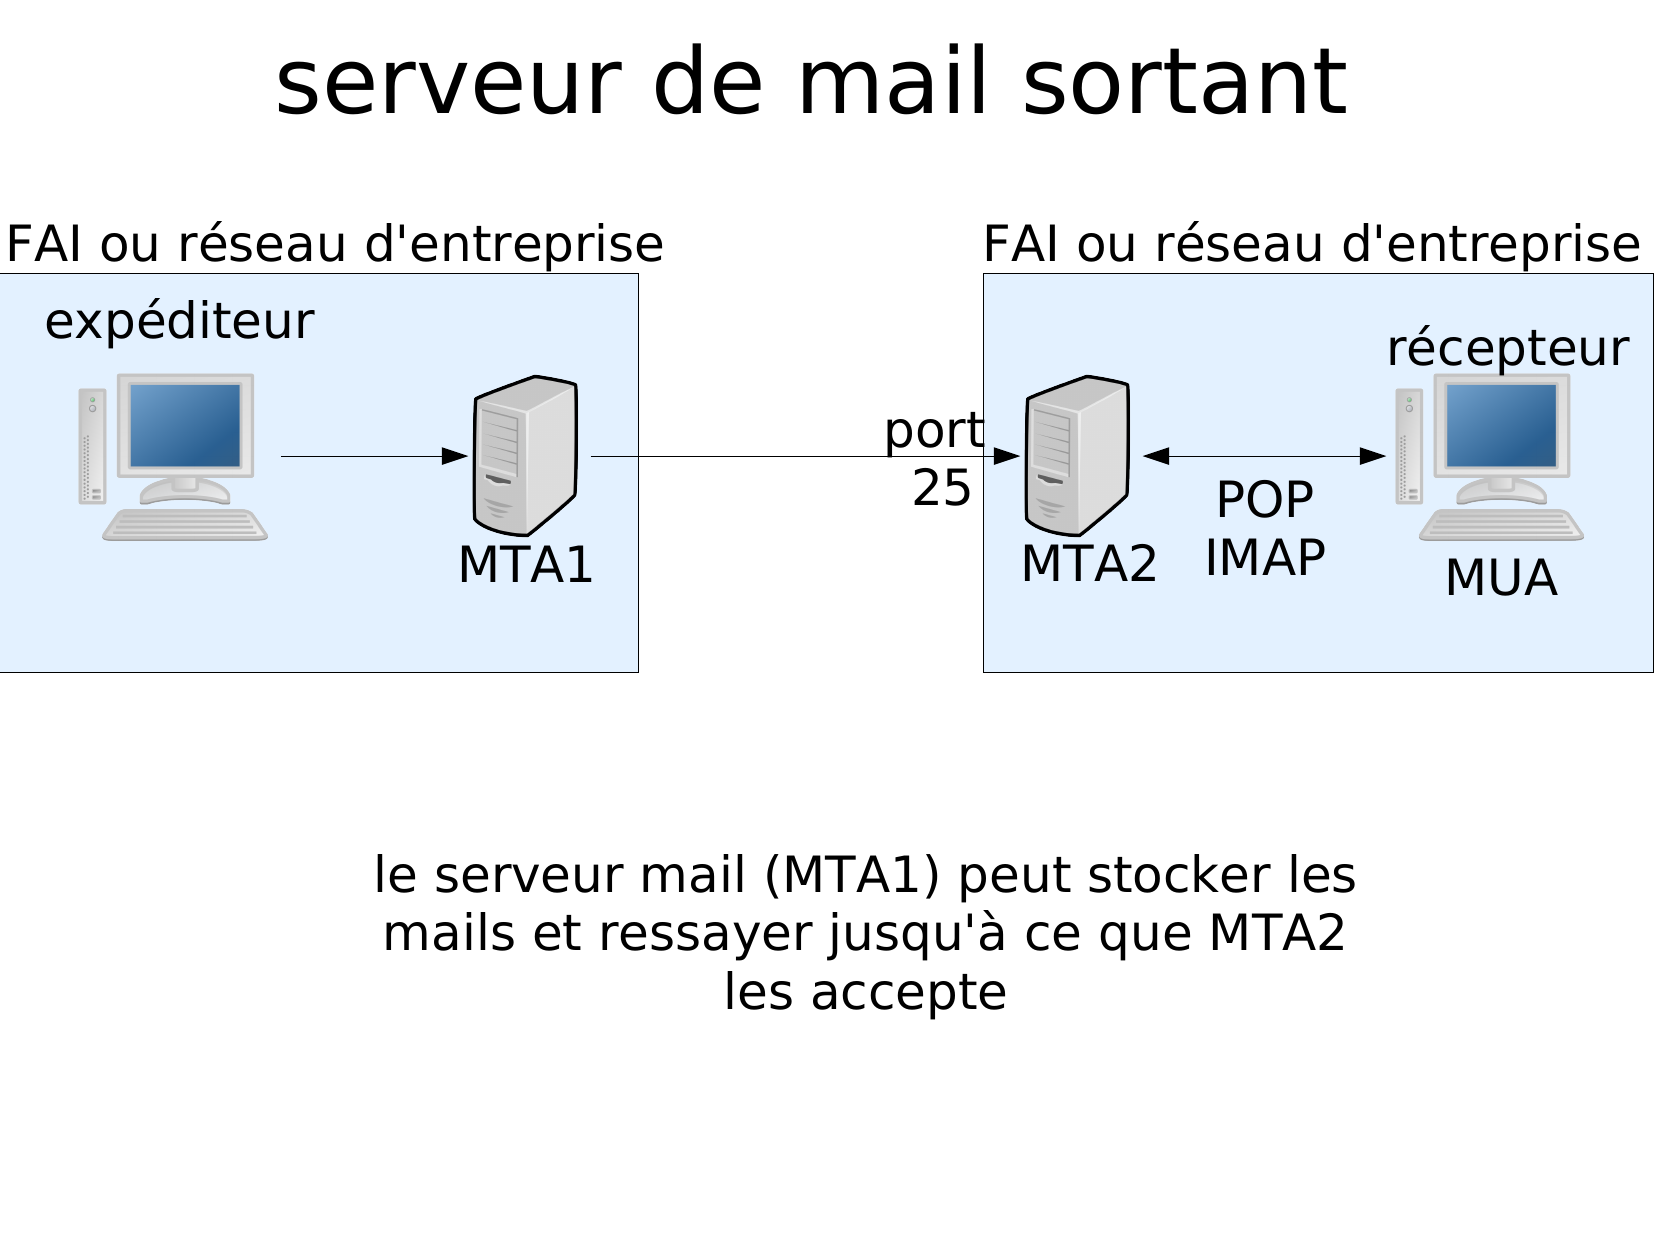

# serveur de mail sortant
FAI ou réseau d'entreprise
FAI ou réseau d'entreprise
expéditeur
récepteur
port
25
POP
IMAP
MTA2
MTA1
MUA
le serveur mail (MTA1) peut stocker les mails et ressayer jusqu'à ce que MTA2 les accepte